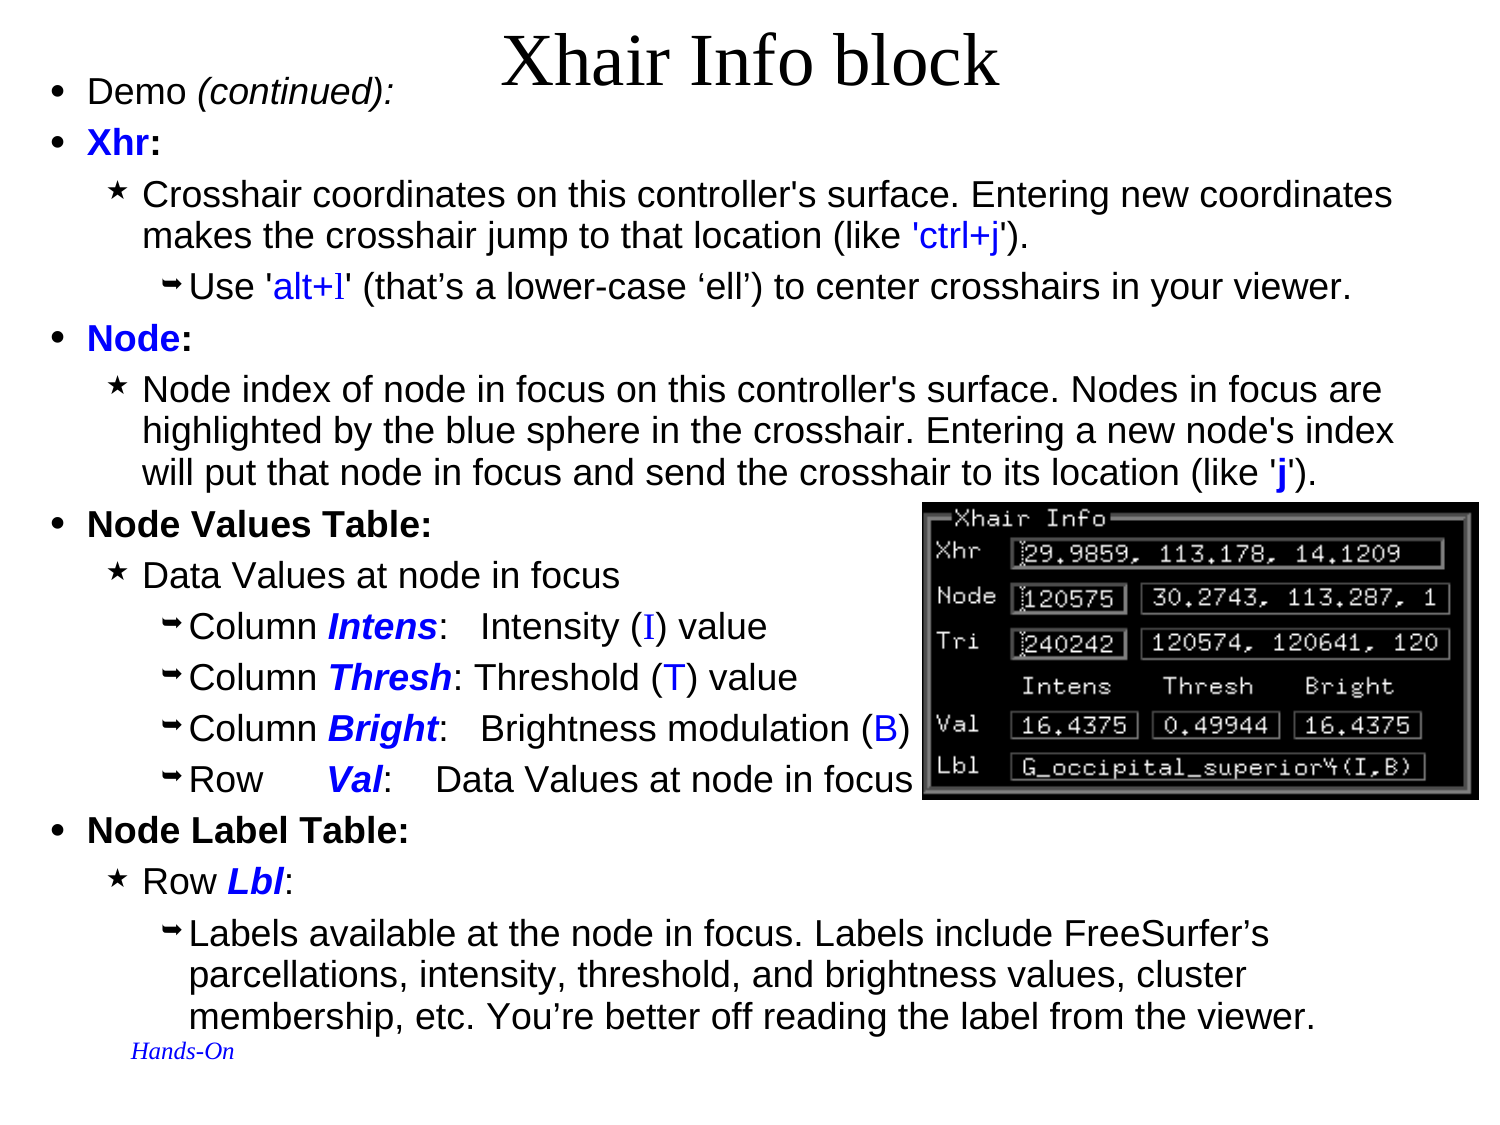

# Xhair Info block
Demo (continued):
Xhr:
Crosshair coordinates on this controller's surface. Entering new coordinates makes the crosshair jump to that location (like 'ctrl+j').
Use 'alt+l' (that’s a lower-case ‘ell’) to center crosshairs in your viewer.
Node:
Node index of node in focus on this controller's surface. Nodes in focus are highlighted by the blue sphere in the crosshair. Entering a new node's index will put that node in focus and send the crosshair to its location (like 'j').
Node Values Table:
Data Values at node in focus
Column Intens: Intensity (I) value
Column Thresh: Threshold (T) value
Column Bright: Brightness modulation (B)
Row Val: Data Values at node in focus
Node Label Table:
Row Lbl:
Labels available at the node in focus. Labels include FreeSurfer’s parcellations, intensity, threshold, and brightness values, cluster membership, etc. You’re better off reading the label from the viewer.
Hands-On